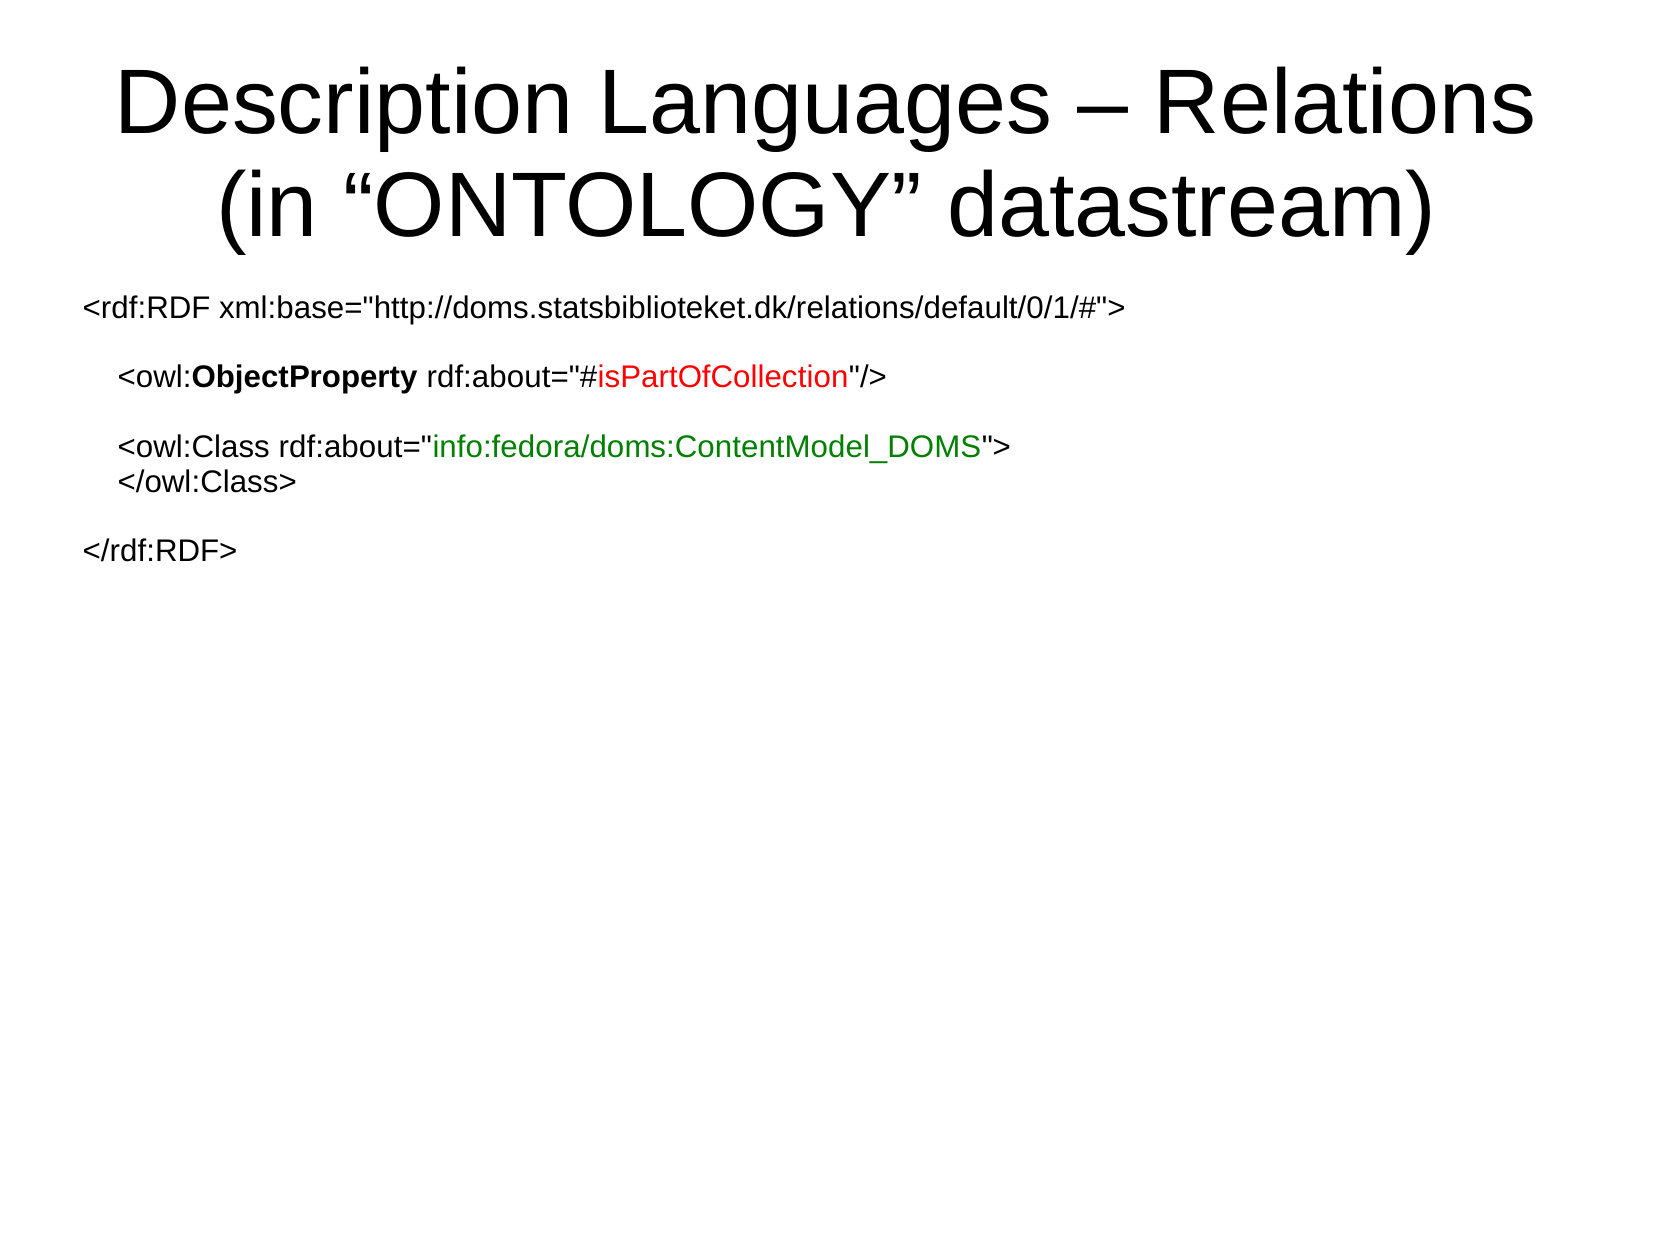

# Description Languages – Relations (in “ONTOLOGY” datastream)
<rdf:RDF xml:base="http://doms.statsbiblioteket.dk/relations/default/0/1/#">
 <owl:ObjectProperty rdf:about="#isPartOfCollection"/>
 <owl:Class rdf:about="info:fedora/doms:ContentModel_DOMS">
 </owl:Class>
</rdf:RDF>